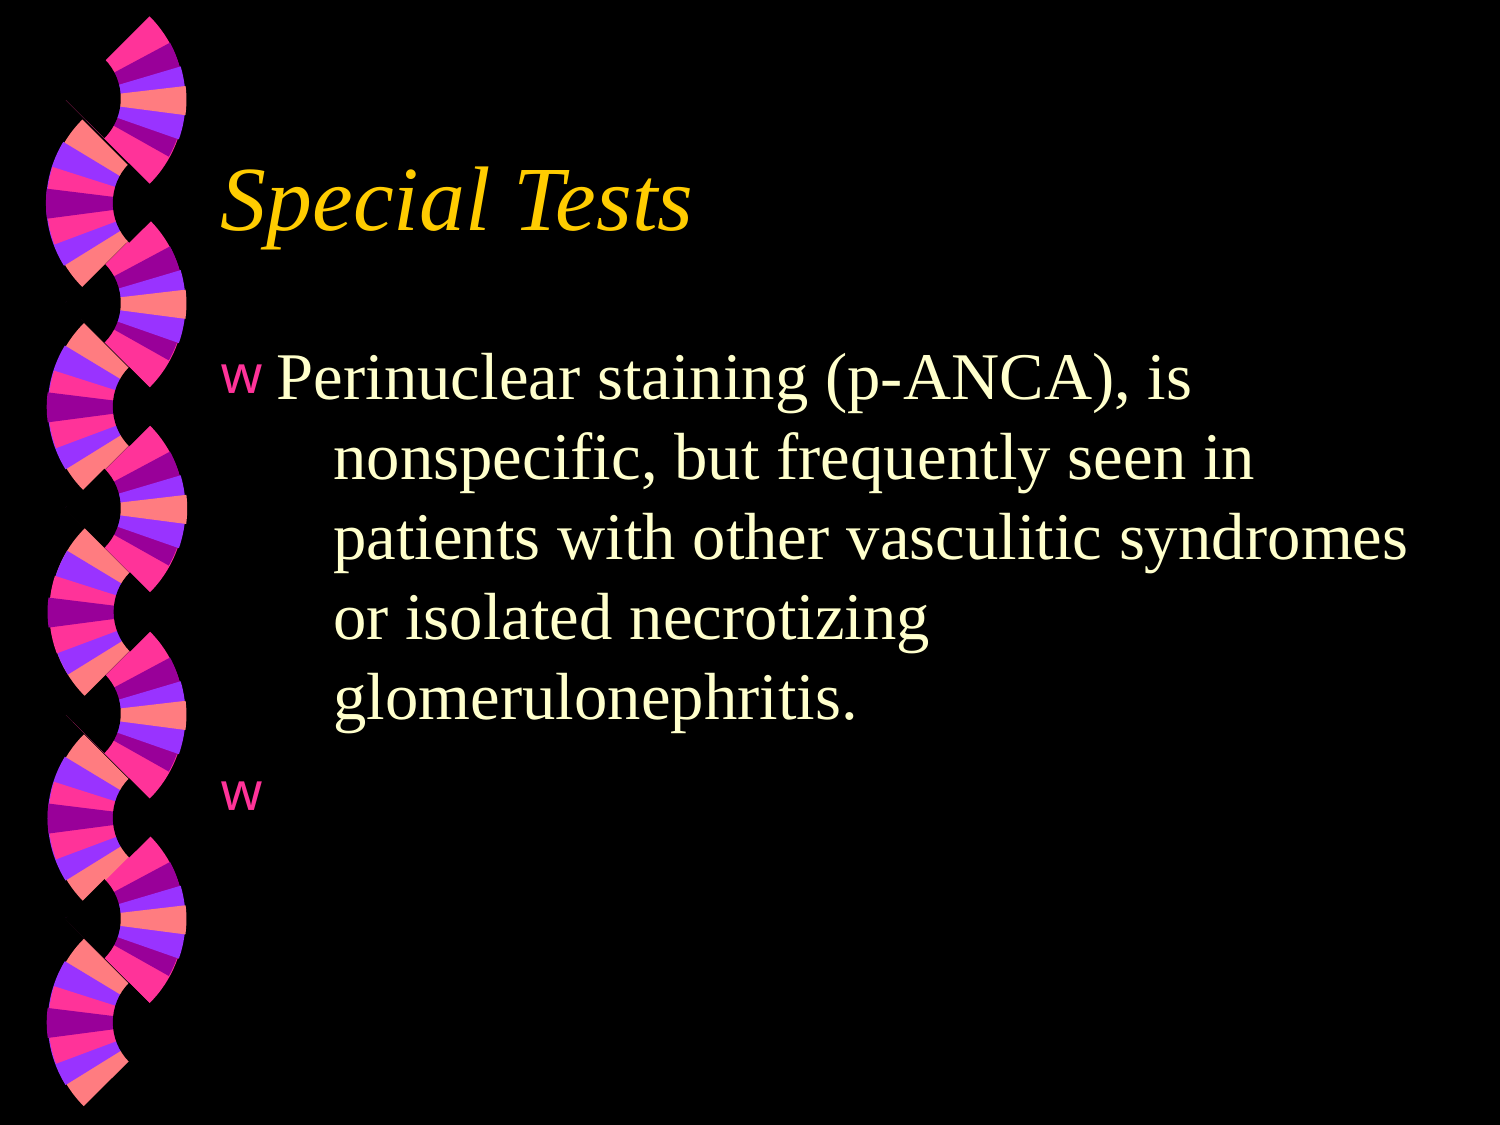

# Special Tests
Perinuclear staining (p-ANCA), is nonspecific, but frequently seen in patients with other vasculitic syndromes or isolated necrotizing glomerulonephritis.